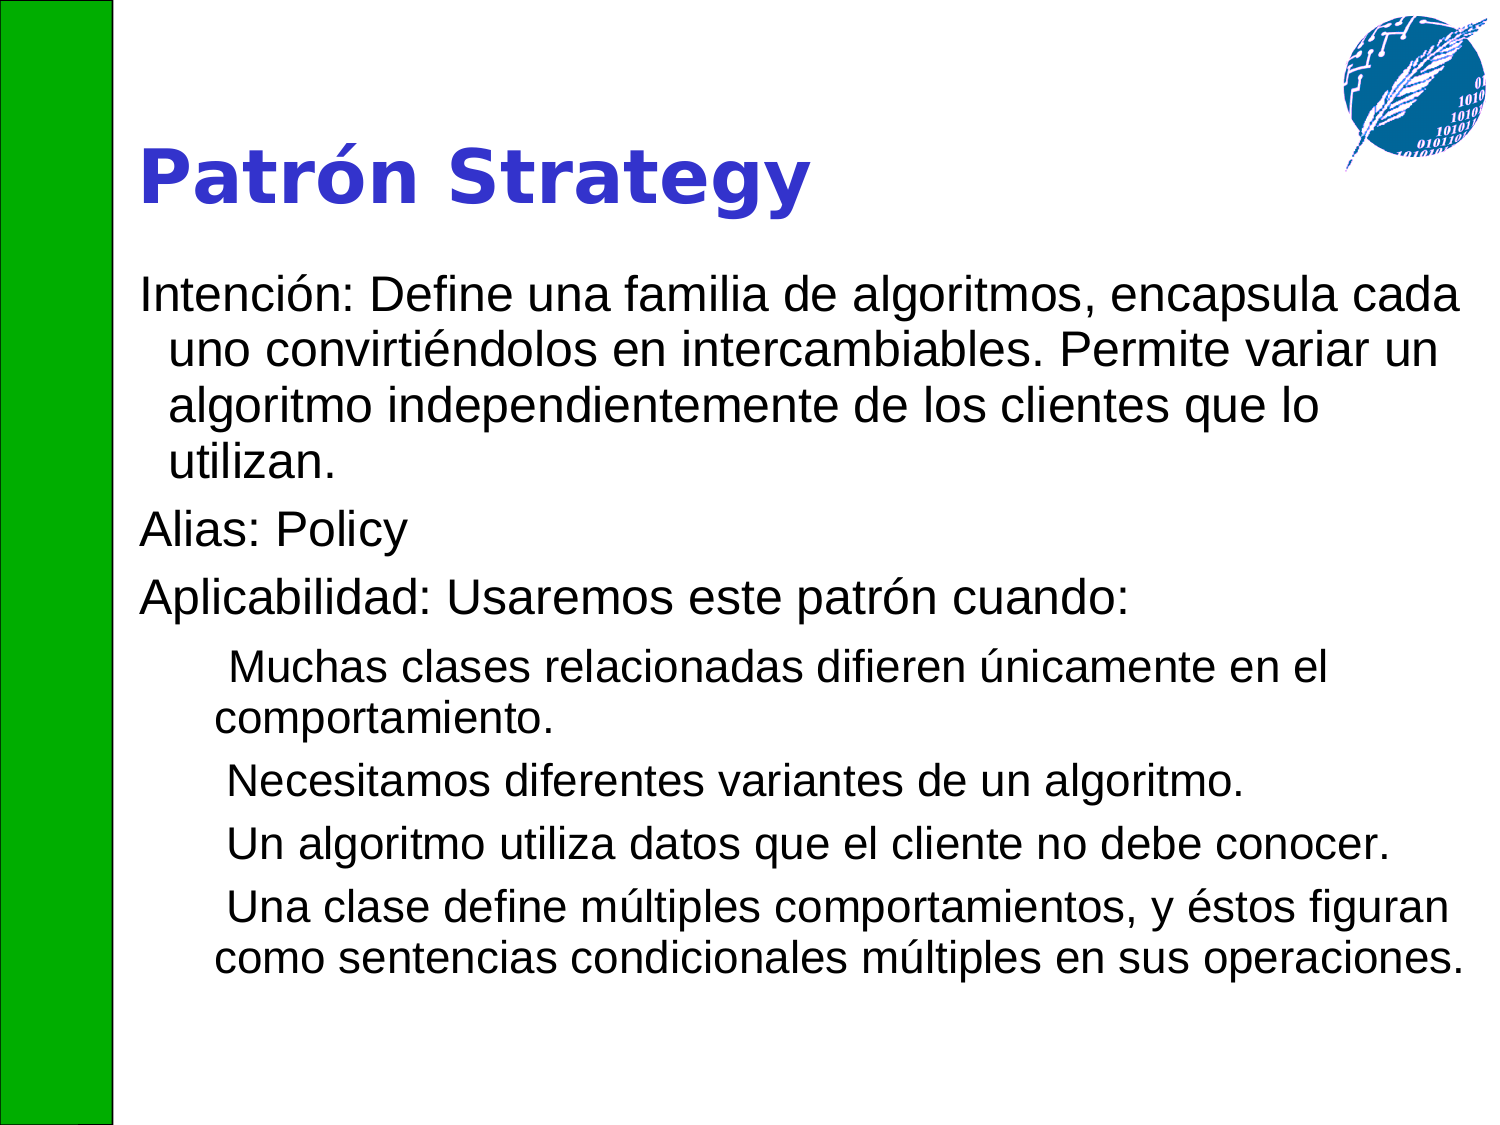

# Patrón Strategy
Intención: Define una familia de algoritmos, encapsula cada uno convirtiéndolos en intercambiables. Permite variar un algoritmo independientemente de los clientes que lo utilizan.
Alias: Policy
Aplicabilidad: Usaremos este patrón cuando:
 Muchas clases relacionadas difieren únicamente en el comportamiento.
 Necesitamos diferentes variantes de un algoritmo.
 Un algoritmo utiliza datos que el cliente no debe conocer.
 Una clase define múltiples comportamientos, y éstos figuran como sentencias condicionales múltiples en sus operaciones.